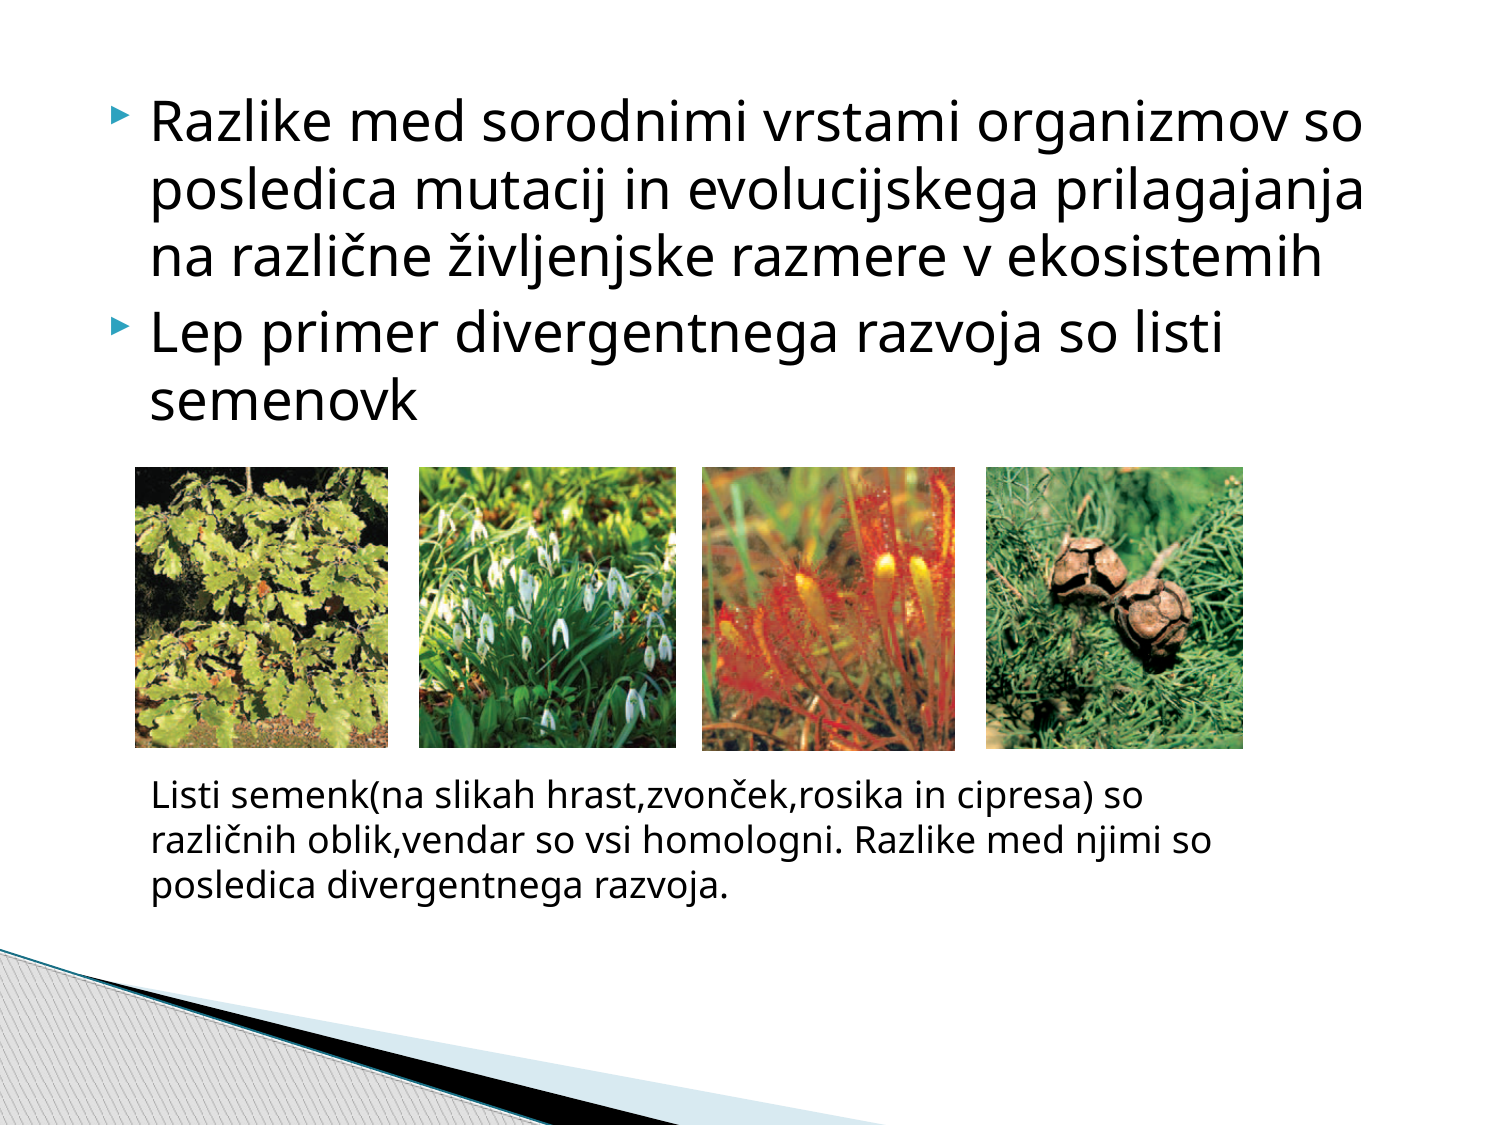

# Razlike med sorodnimi vrstami organizmov so posledica mutacij in evolucijskega prilagajanja na različne življenjske razmere v ekosistemih
Lep primer divergentnega razvoja so listi semenovk
Listi semenk(na slikah hrast,zvonček,rosika in cipresa) so različnih oblik,vendar so vsi homologni. Razlike med njimi so posledica divergentnega razvoja.